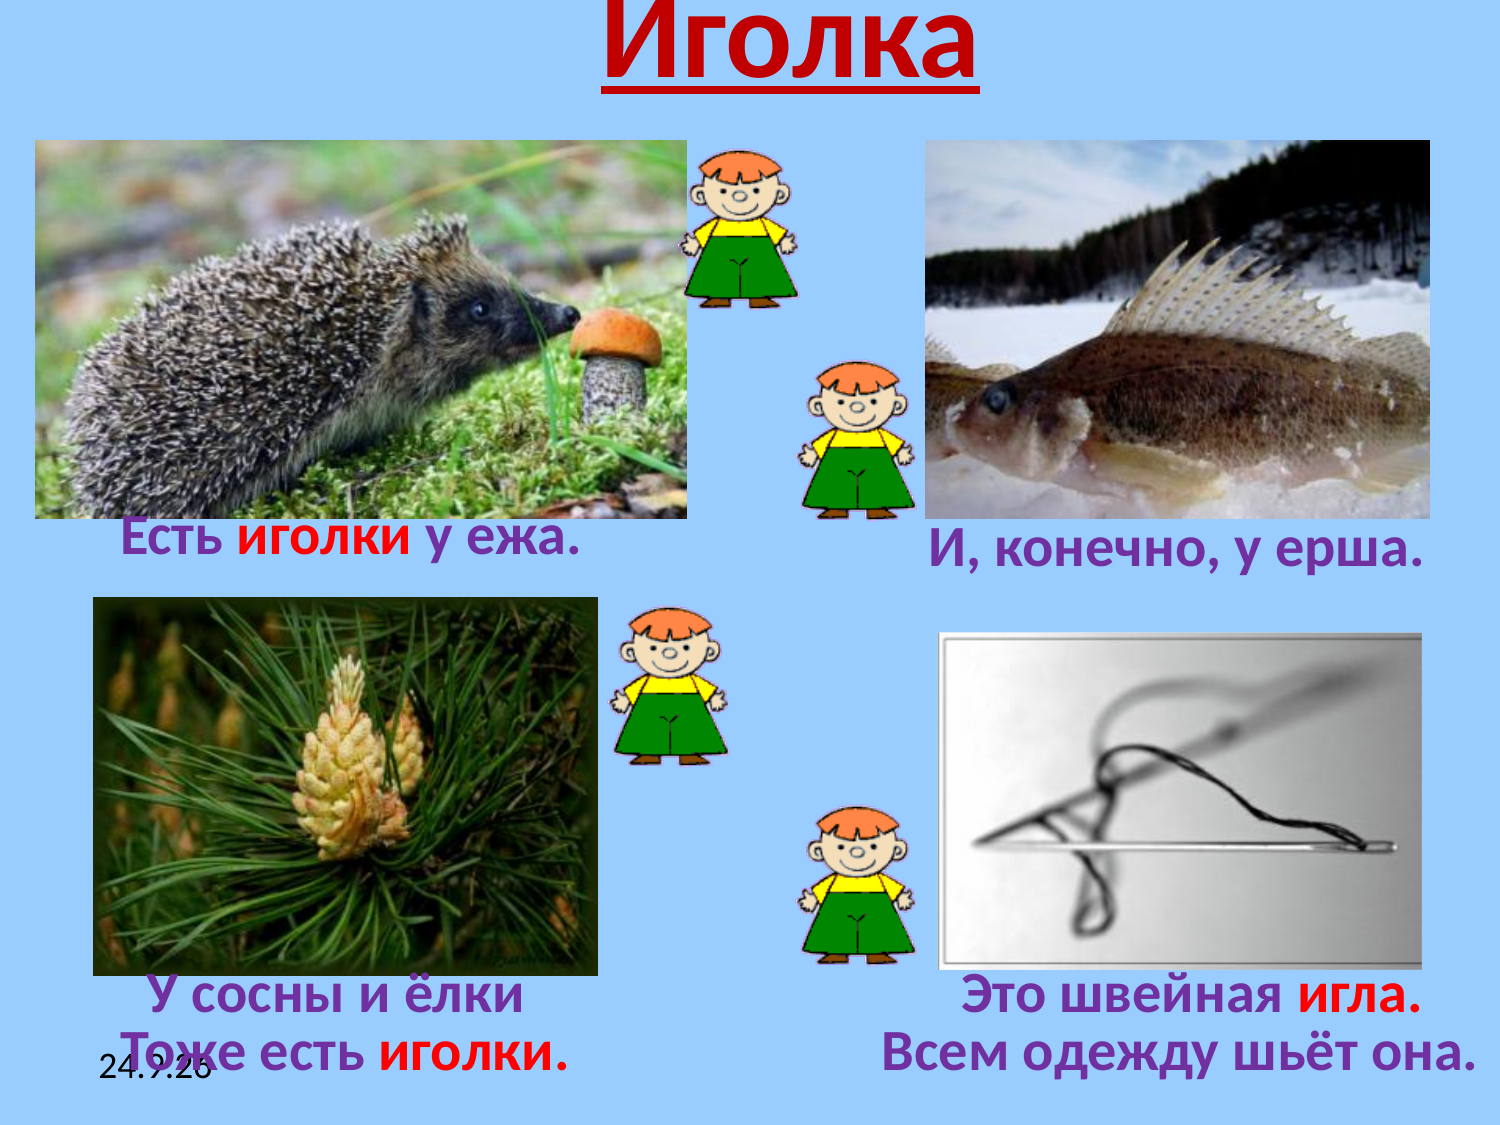

Иголка
Есть иголки у ежа.
И, конечно, у ерша.
 У сосны и ёлки
Тоже есть иголки.
 Это швейная игла.
Всем одежду шьёт она.